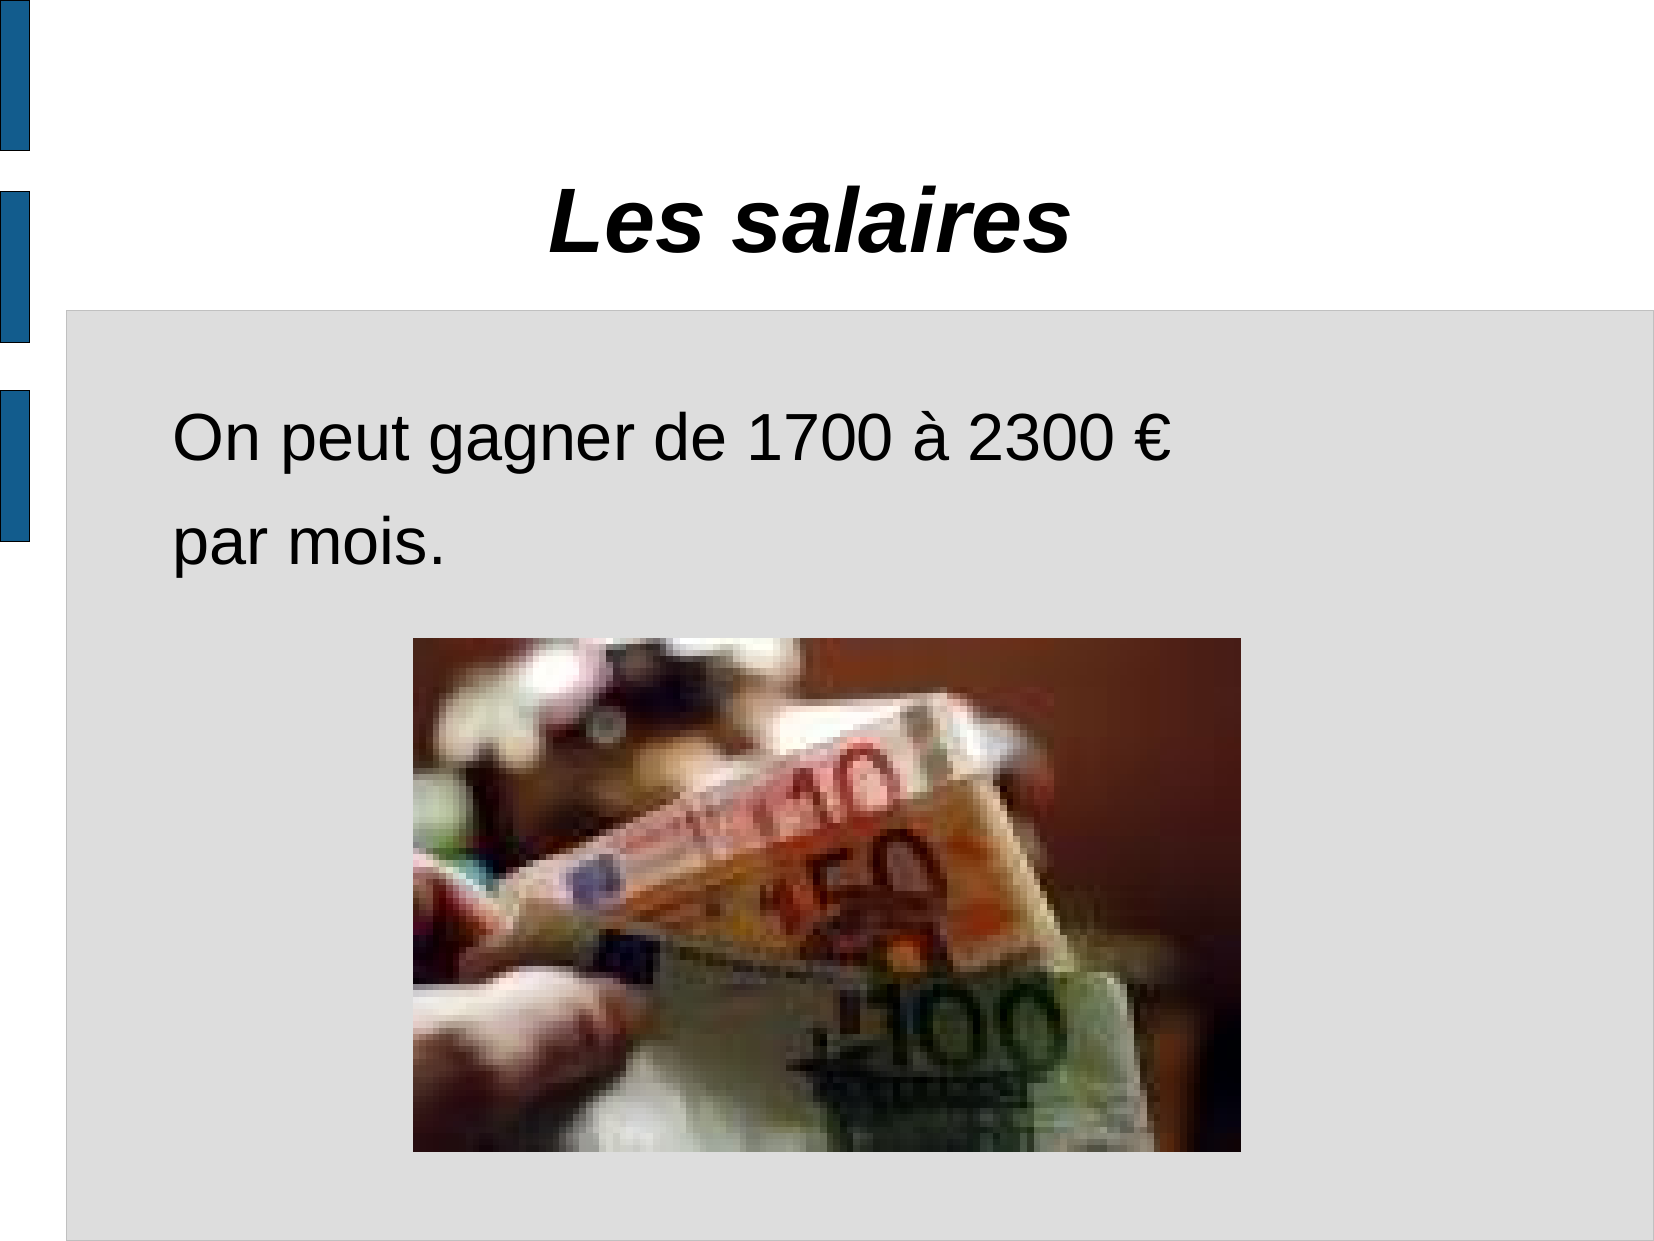

# Les salaires
 On peut gagner de 1700 à 2300 €
 par mois.